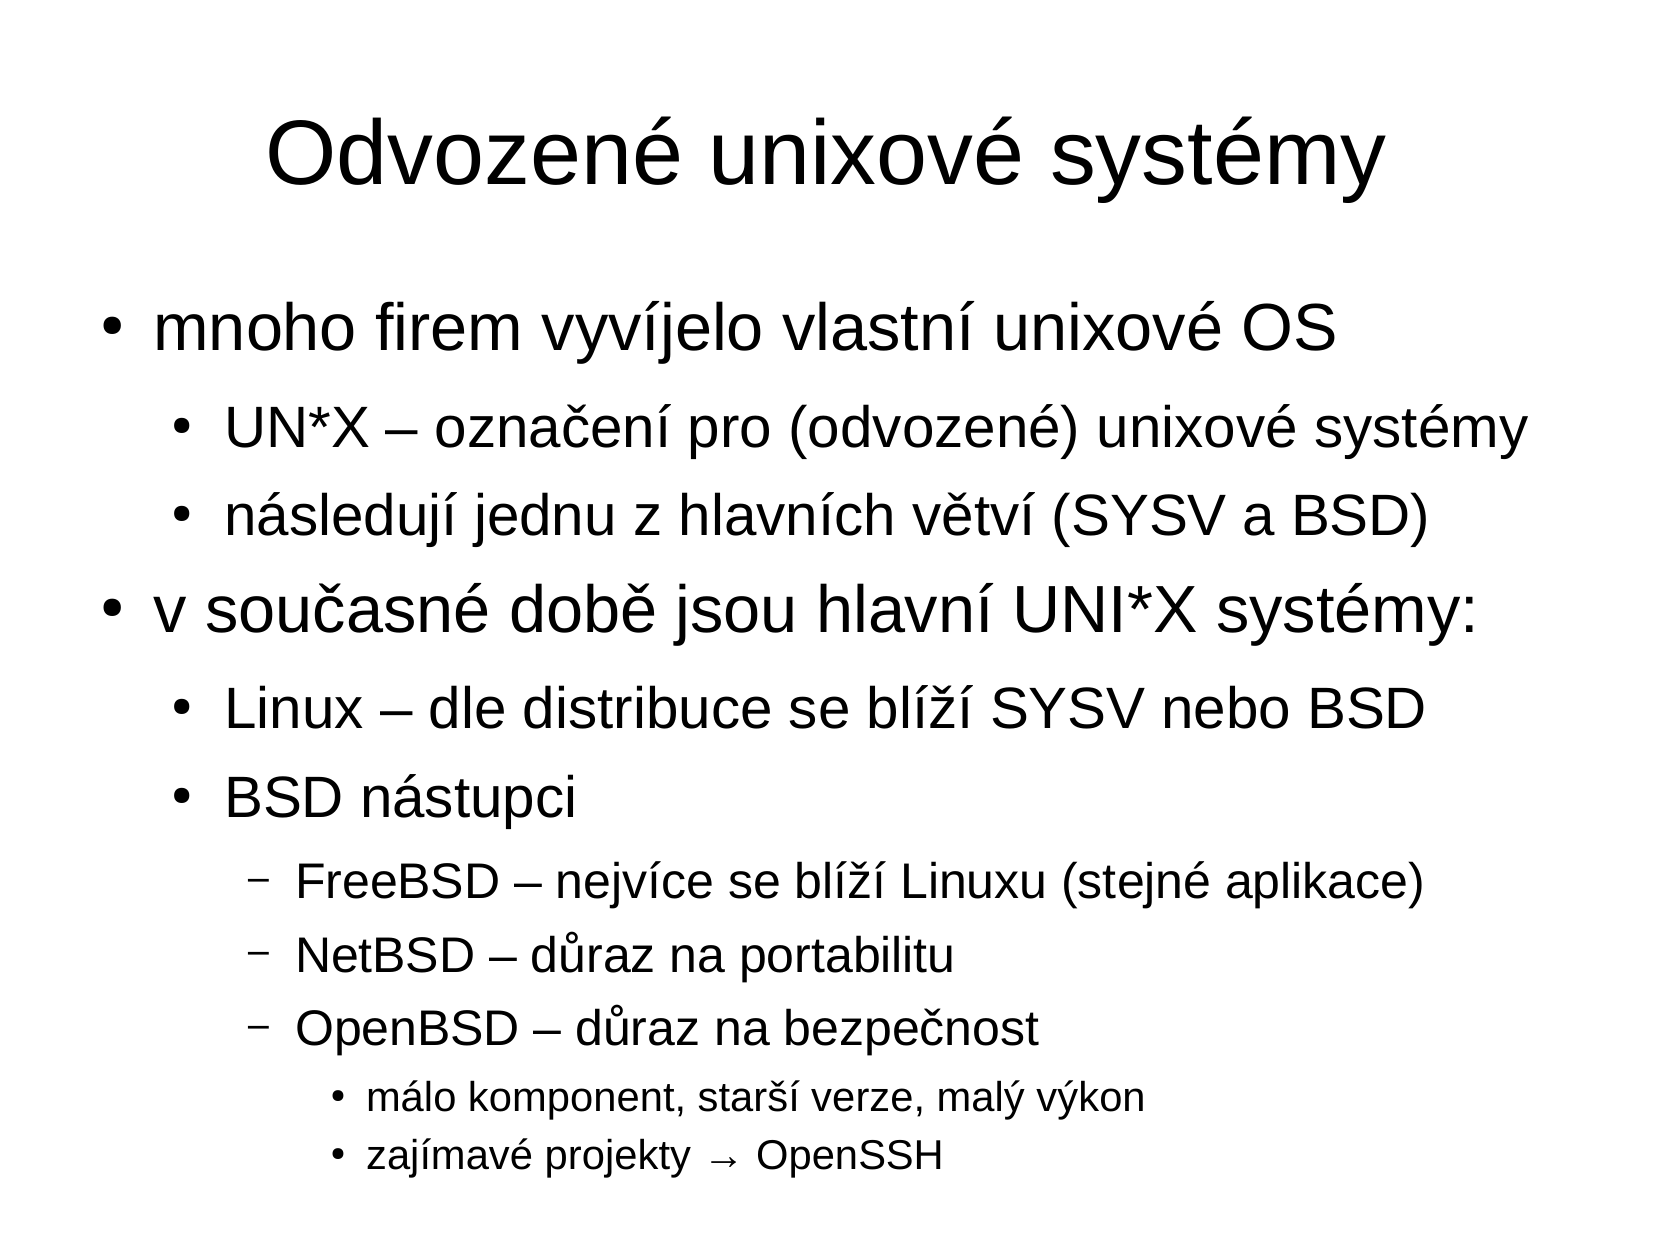

# Odvozené unixové systémy
mnoho firem vyvíjelo vlastní unixové OS
UN*X – označení pro (odvozené) unixové systémy
následují jednu z hlavních větví (SYSV a BSD)
v současné době jsou hlavní UNI*X systémy:
Linux – dle distribuce se blíží SYSV nebo BSD
BSD nástupci
FreeBSD – nejvíce se blíží Linuxu (stejné aplikace)
NetBSD – důraz na portabilitu
OpenBSD – důraz na bezpečnost
málo komponent, starší verze, malý výkon
zajímavé projekty → OpenSSH